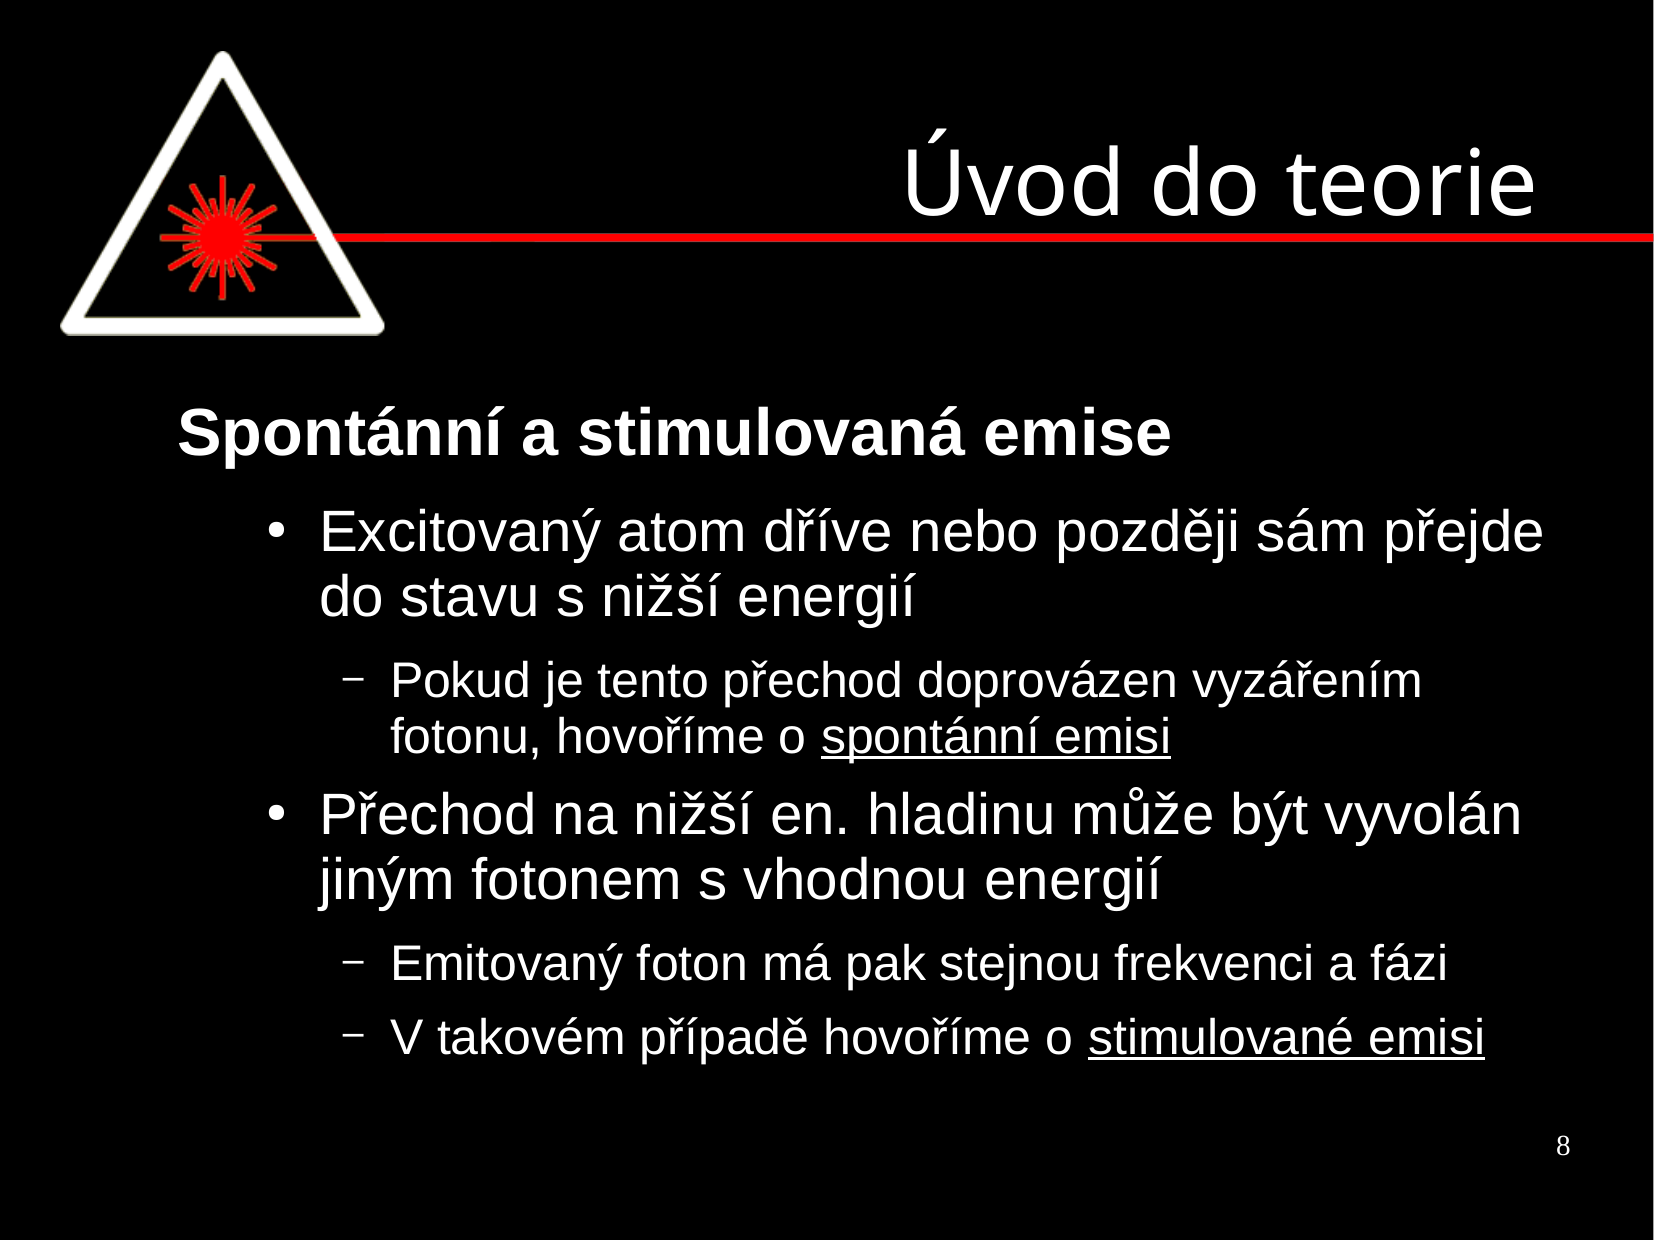

# Úvod do teorie
Spontánní a stimulovaná emise
Excitovaný atom dříve nebo později sám přejde do stavu s nižší energií
Pokud je tento přechod doprovázen vyzářením fotonu, hovoříme o spontánní emisi
Přechod na nižší en. hladinu může být vyvolán jiným fotonem s vhodnou energií
Emitovaný foton má pak stejnou frekvenci a fázi
V takovém případě hovoříme o stimulované emisi
8